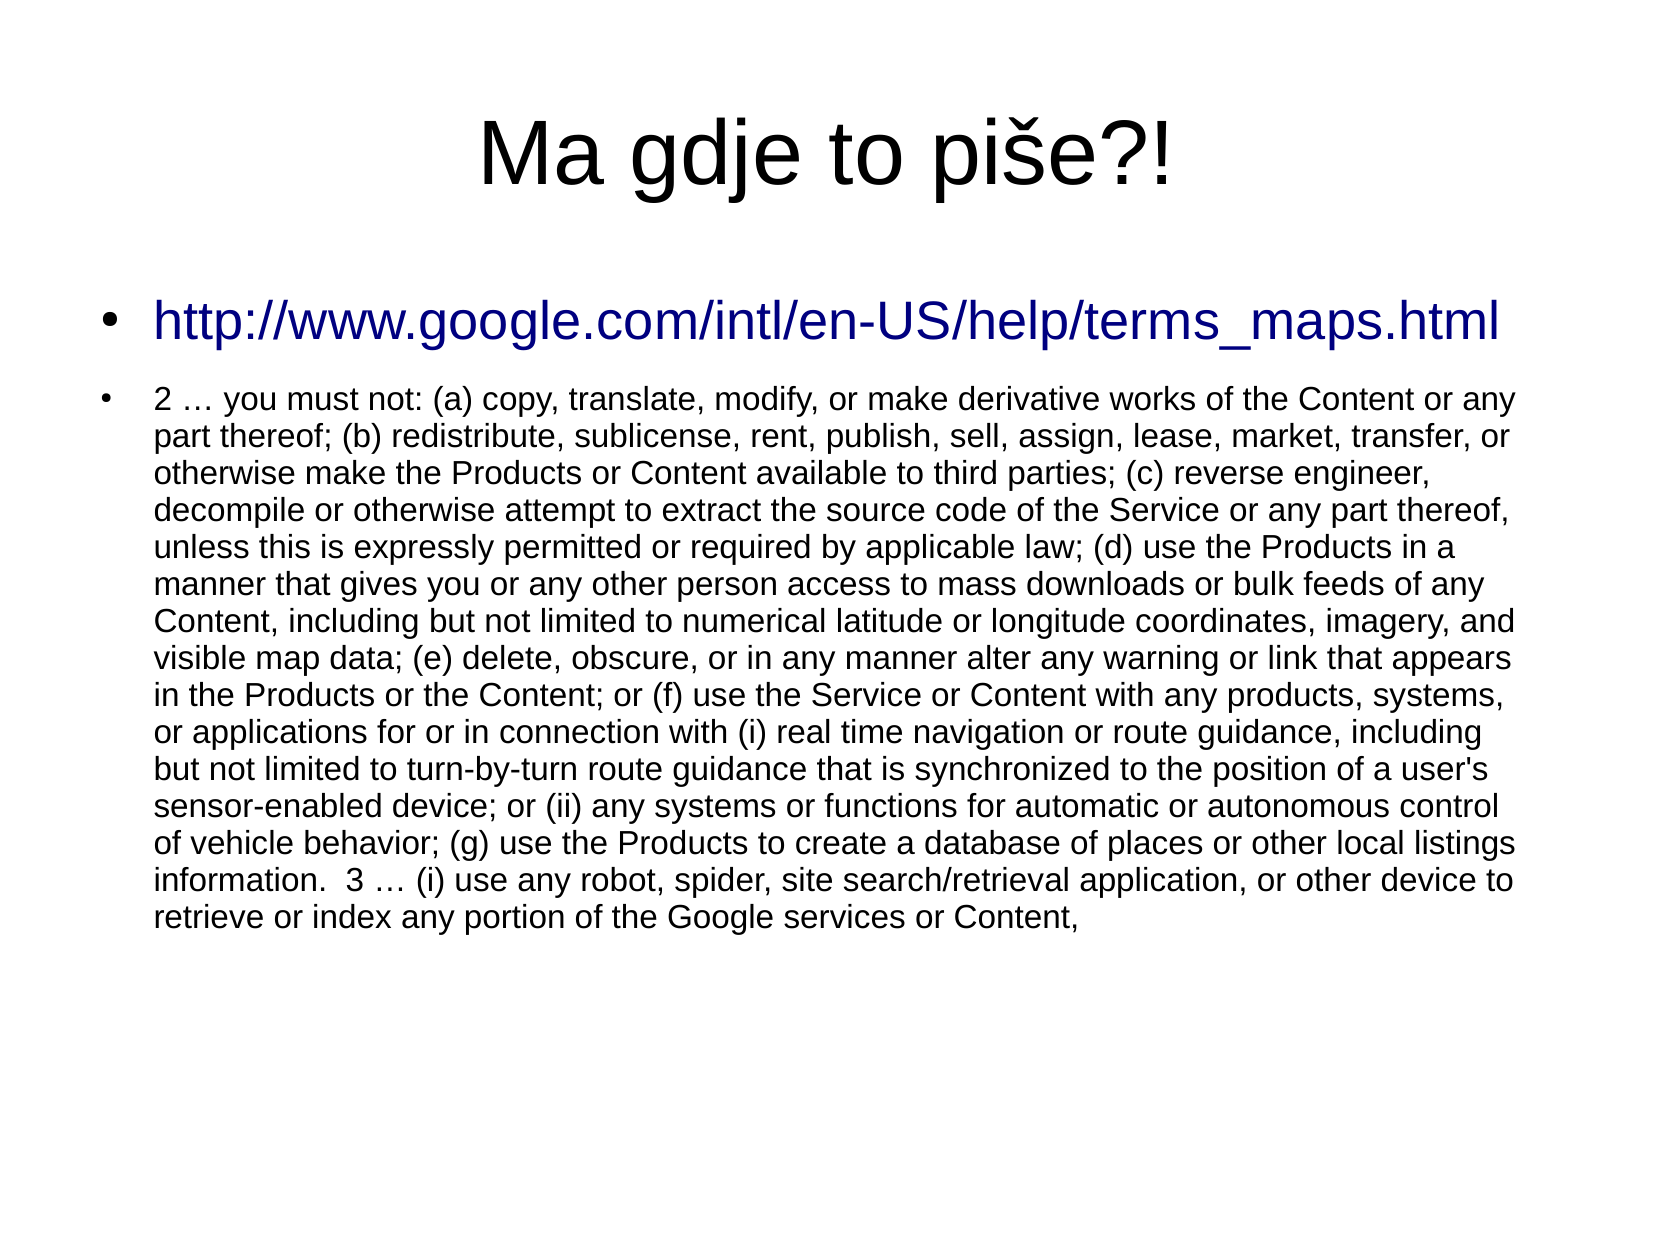

# Ma gdje to piše?!
http://www.google.com/intl/en-US/help/terms_maps.html
2 … you must not: (a) copy, translate, modify, or make derivative works of the Content or any part thereof; (b) redistribute, sublicense, rent, publish, sell, assign, lease, market, transfer, or otherwise make the Products or Content available to third parties; (c) reverse engineer, decompile or otherwise attempt to extract the source code of the Service or any part thereof, unless this is expressly permitted or required by applicable law; (d) use the Products in a manner that gives you or any other person access to mass downloads or bulk feeds of any Content, including but not limited to numerical latitude or longitude coordinates, imagery, and visible map data; (e) delete, obscure, or in any manner alter any warning or link that appears in the Products or the Content; or (f) use the Service or Content with any products, systems, or applications for or in connection with (i) real time navigation or route guidance, including but not limited to turn-by-turn route guidance that is synchronized to the position of a user's sensor-enabled device; or (ii) any systems or functions for automatic or autonomous control of vehicle behavior; (g) use the Products to create a database of places or other local listings information. 3 … (i) use any robot, spider, site search/retrieval application, or other device to retrieve or index any portion of the Google services or Content,